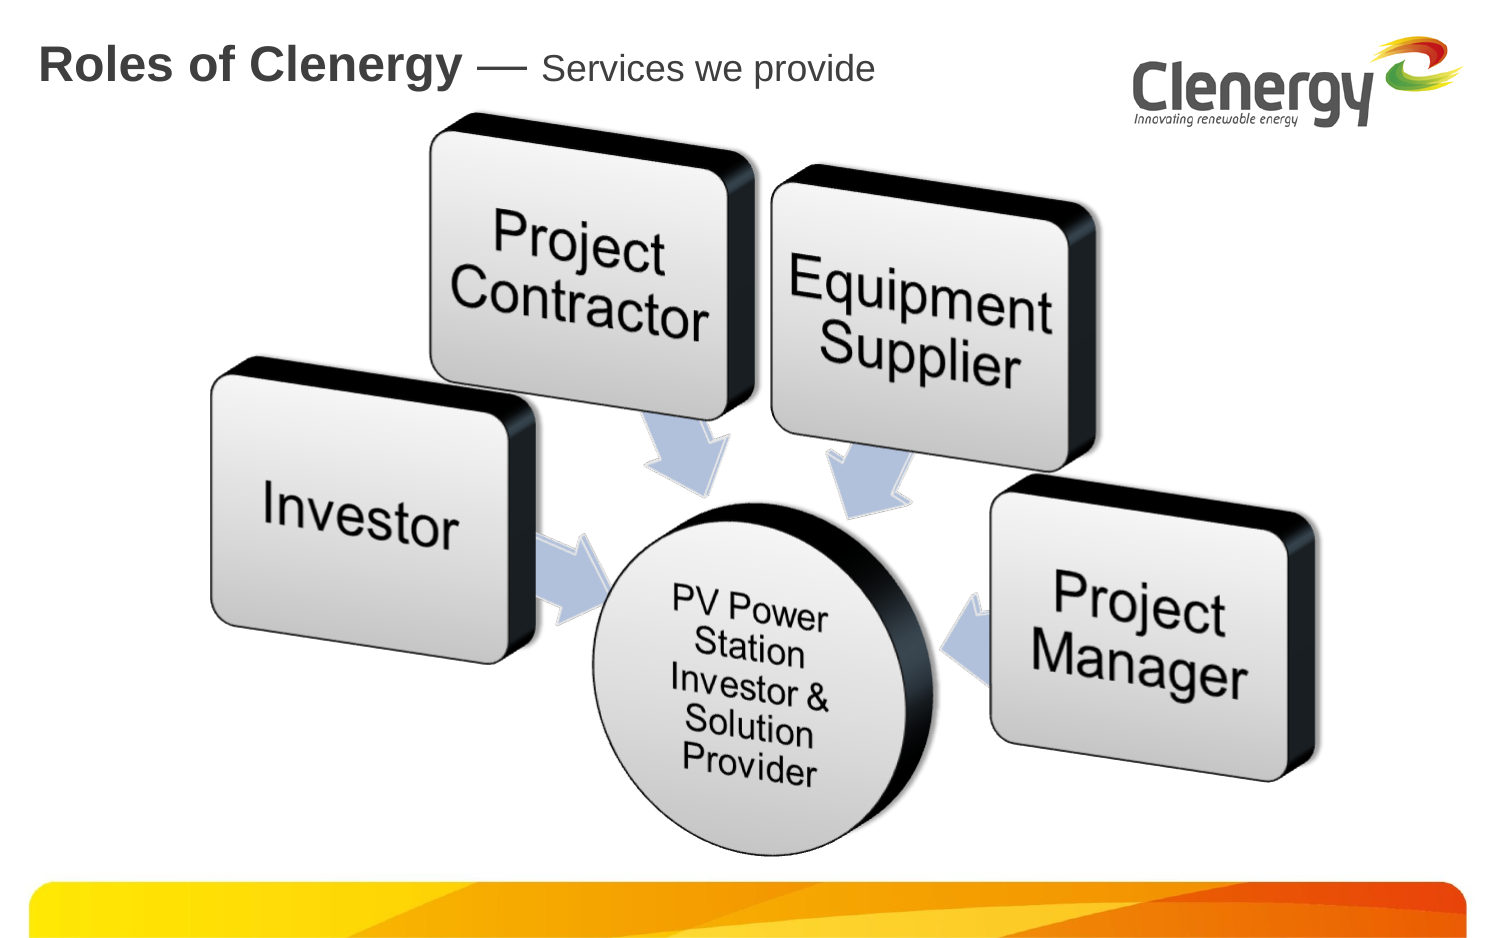

Roles of Clenergy — Services we provide